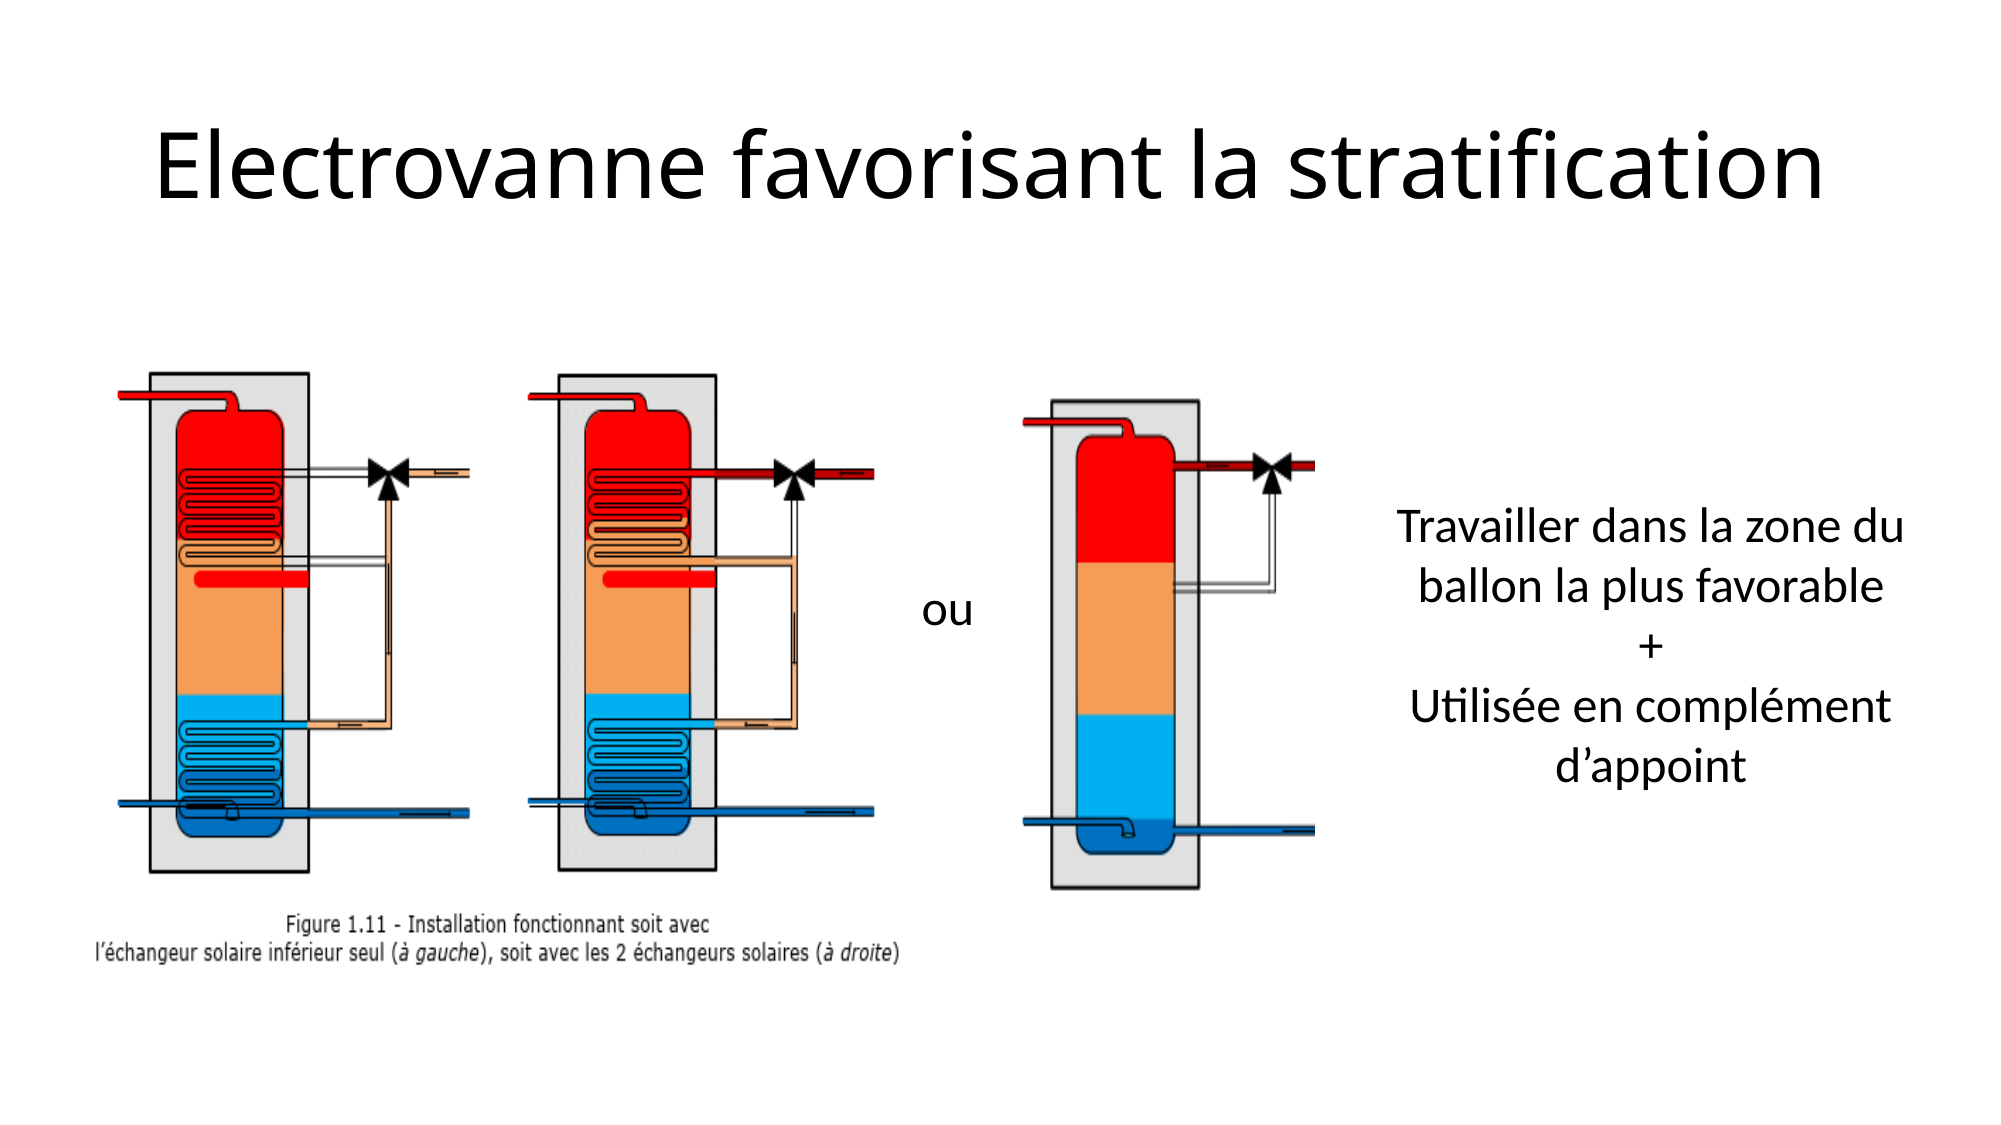

# Electrovanne favorisant la stratification
Travailler dans la zone du ballon la plus favorable
+
Utilisée en complément d’appoint
ou